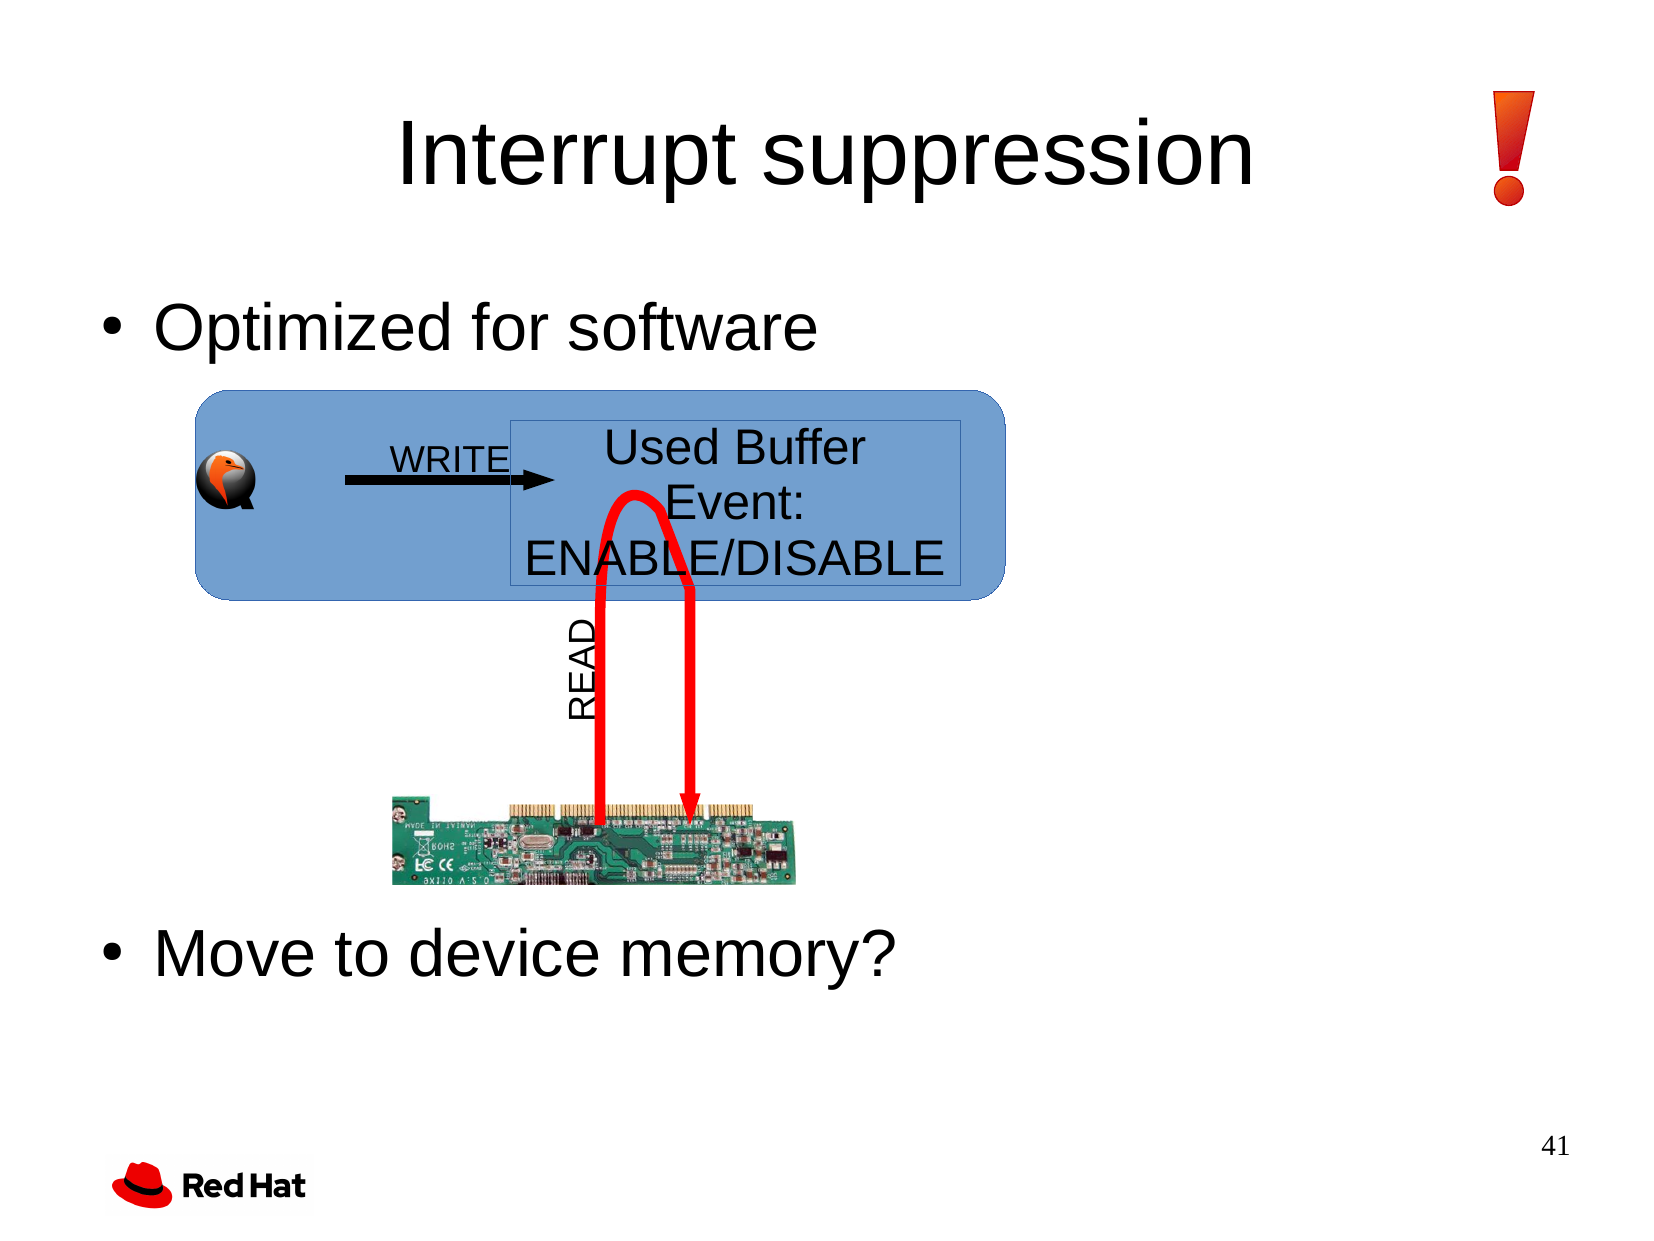

# Interrupt suppression
Optimized for software
Move to device memory?
Used Buffer
Event:
ENABLE/DISABLE
WRITE
READ
41